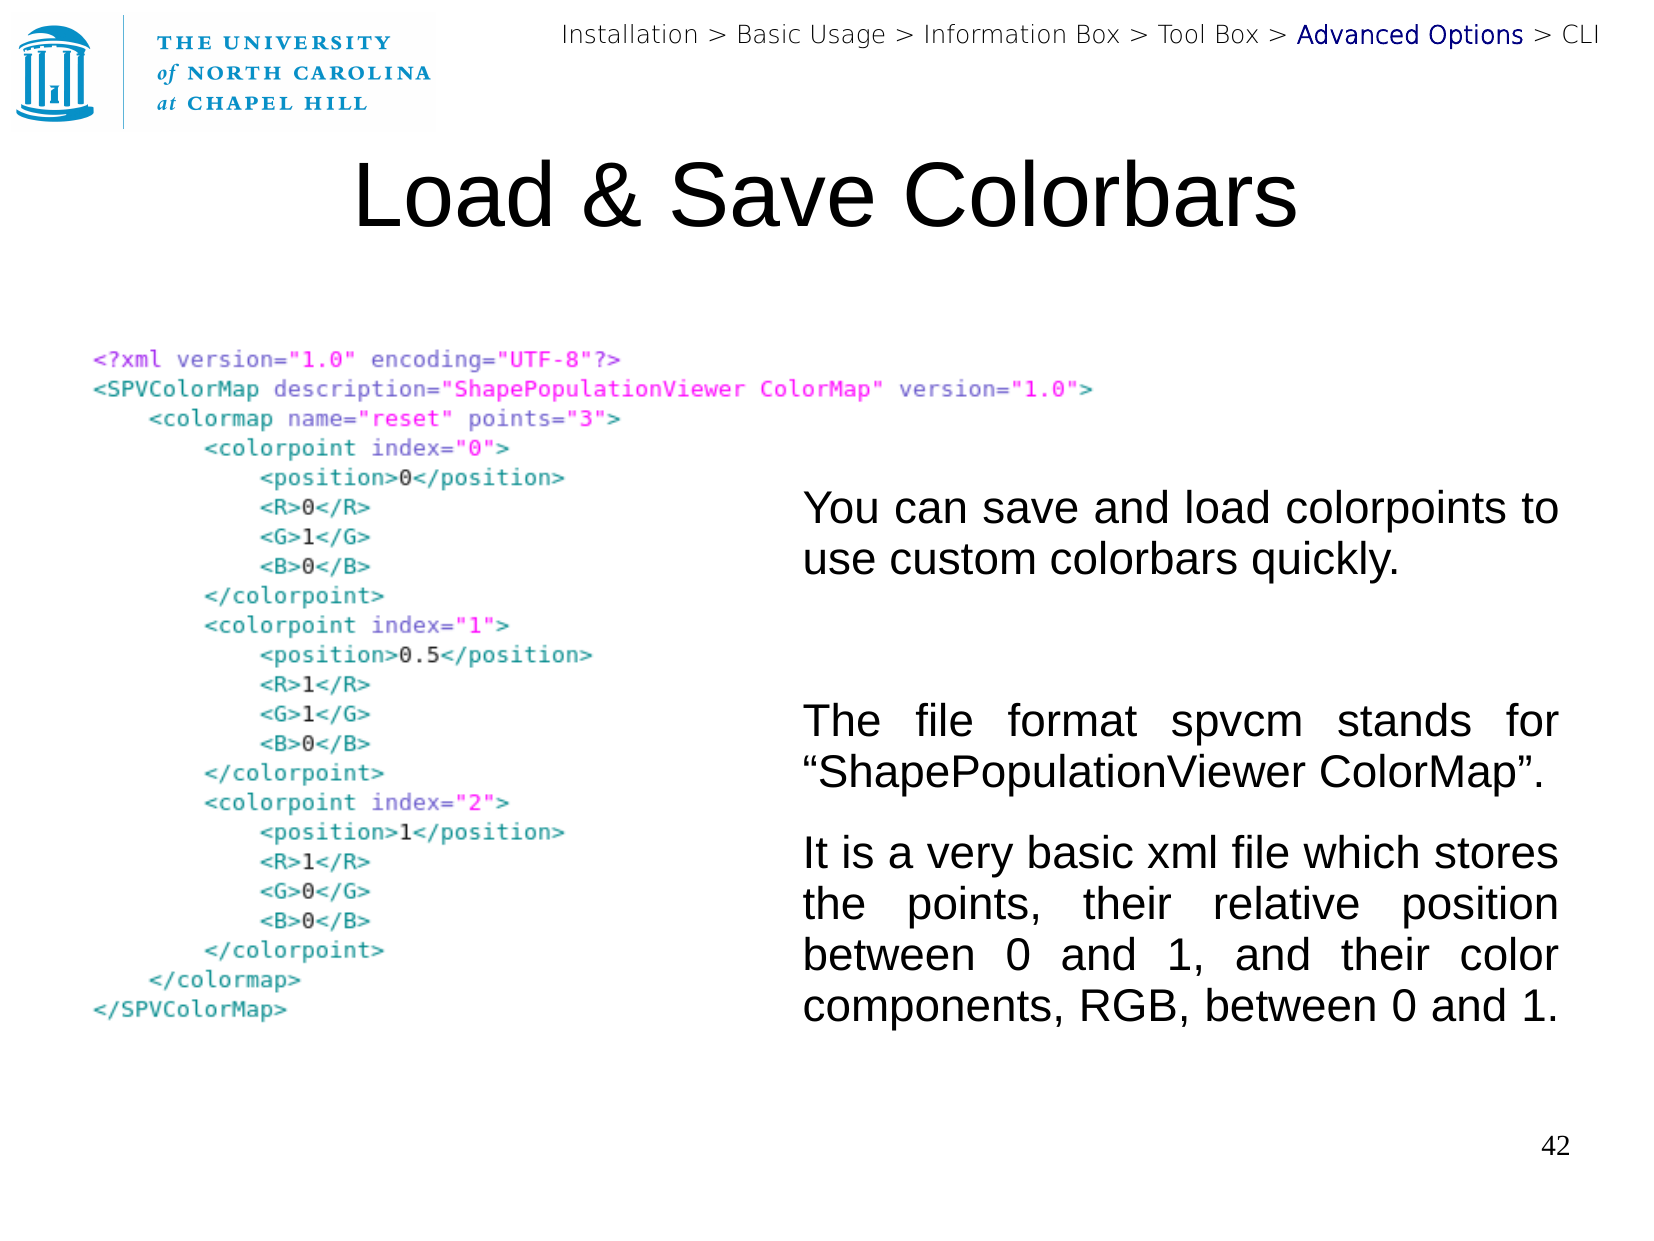

Installation > Basic Usage > Information Box > Tool Box > Advanced Options > CLI
# Load & Save Colorbars
You can save and load colorpoints to use custom colorbars quickly.
The file format spvcm stands for “ShapePopulationViewer ColorMap”.
It is a very basic xml file which stores the points, their relative position between 0 and 1, and their color components, RGB, between 0 and 1.
42